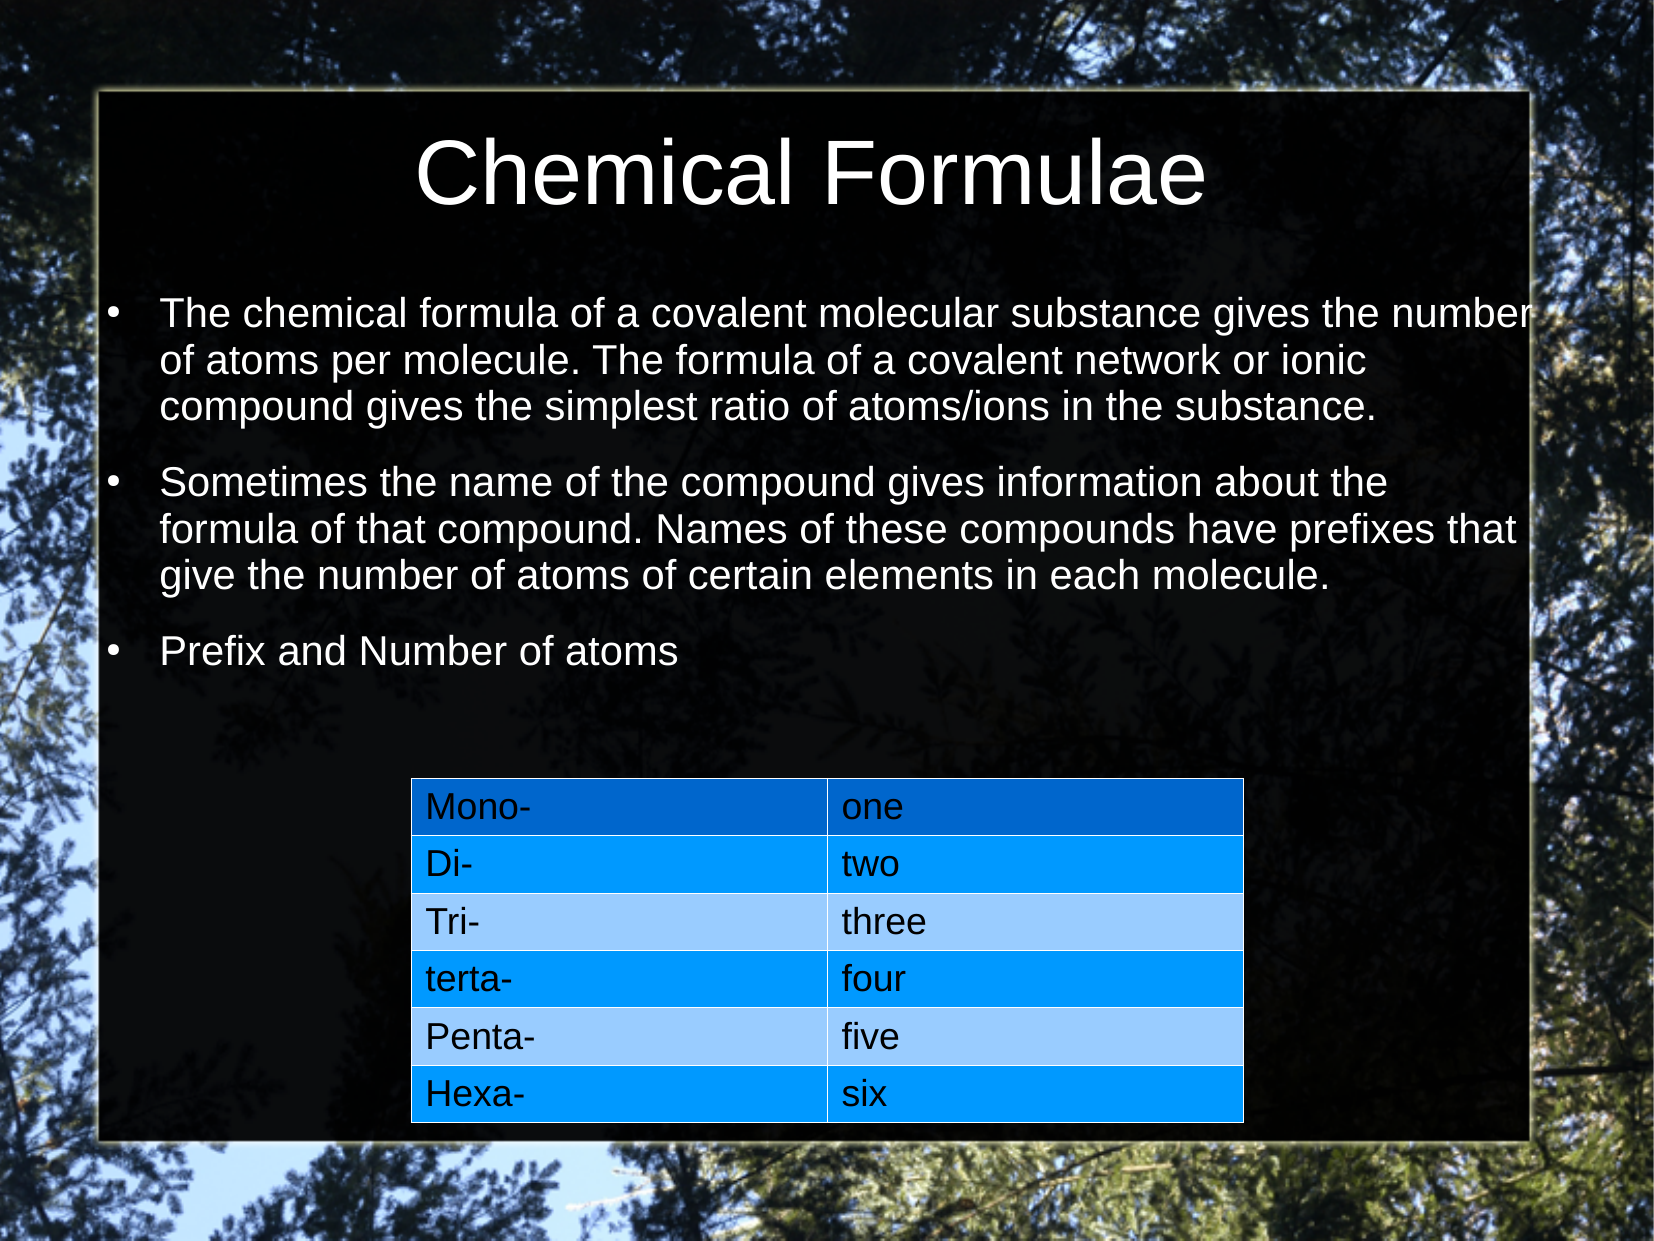

# Chemical Formulae
The chemical formula of a covalent molecular substance gives the number of atoms per molecule. The formula of a covalent network or ionic compound gives the simplest ratio of atoms/ions in the substance.
Sometimes the name of the compound gives information about the formula of that compound. Names of these compounds have prefixes that give the number of atoms of certain elements in each molecule.
Prefix	and Number of atoms
| Mono- | one |
| --- | --- |
| Di- | two |
| Tri- | three |
| terta- | four |
| Penta- | five |
| Hexa- | six |